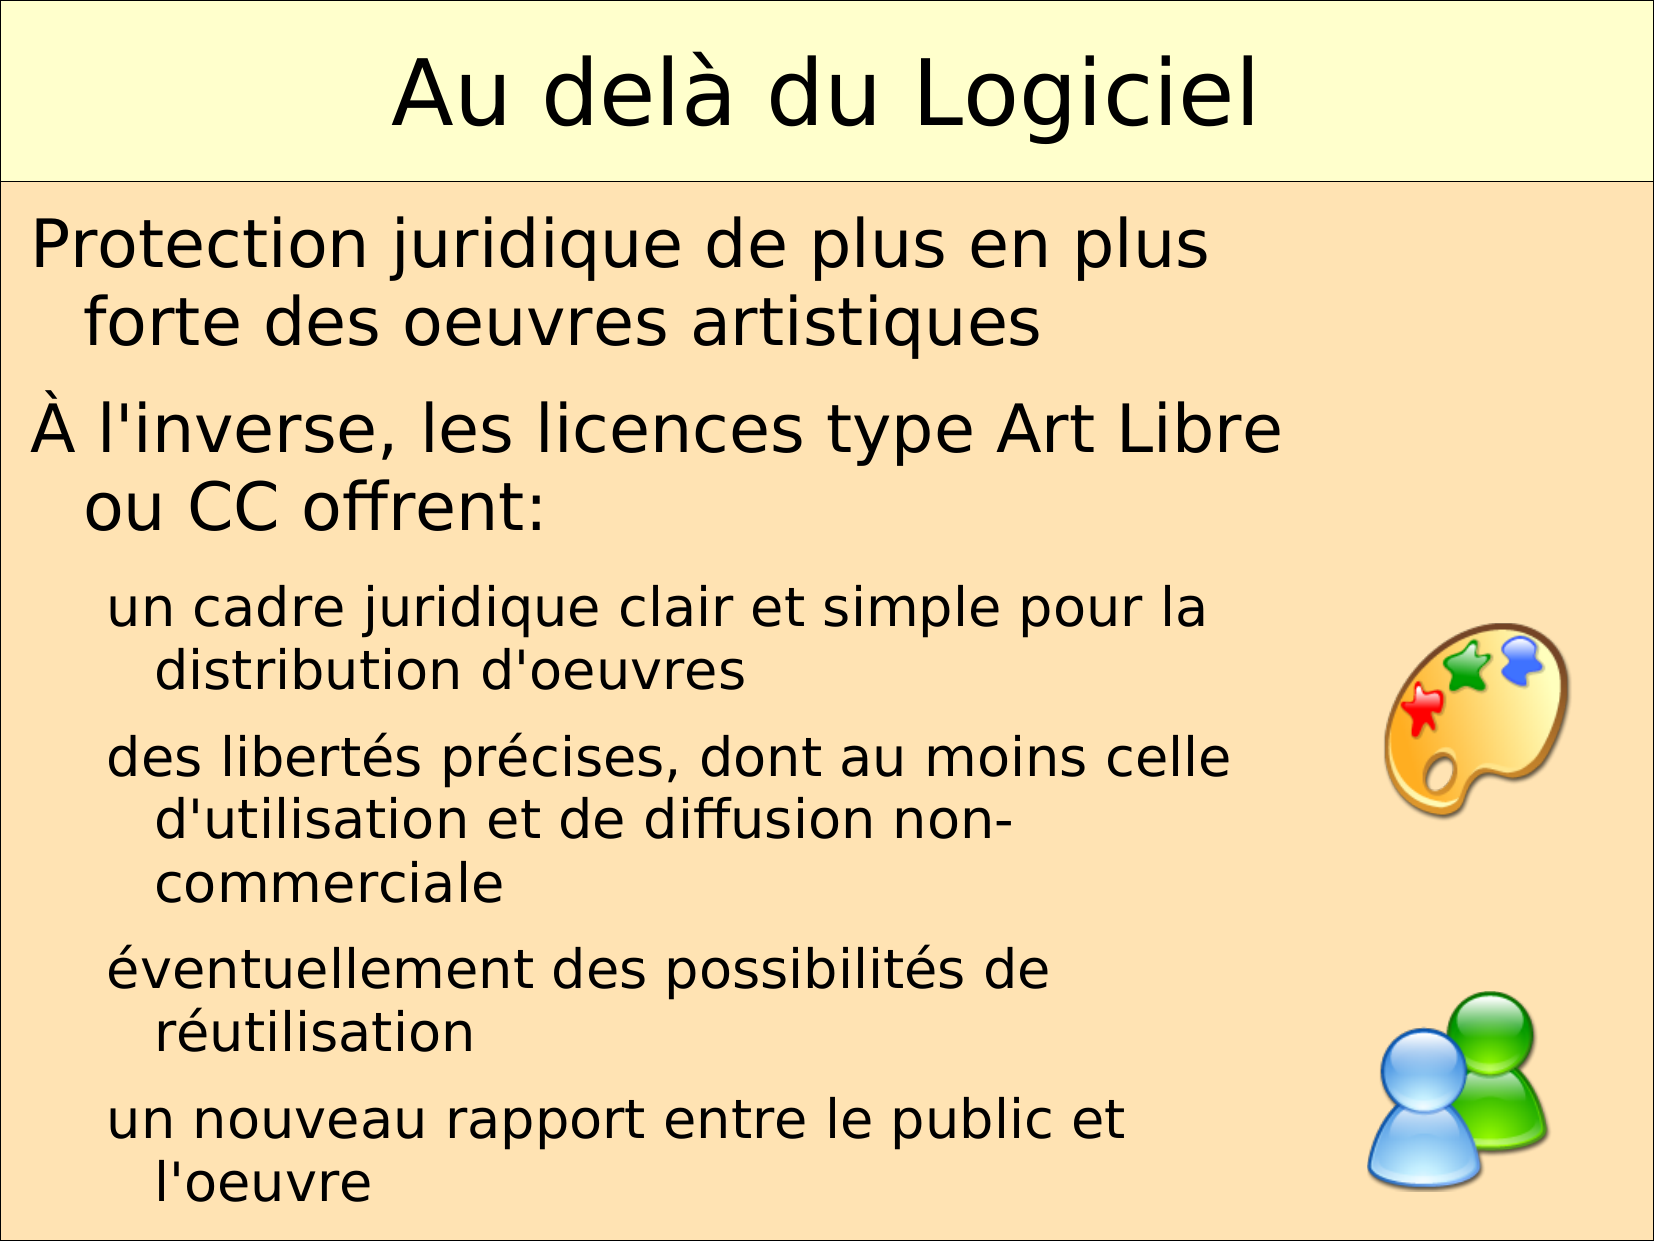

# Au delà du Logiciel
Protection juridique de plus en plus forte des oeuvres artistiques
À l'inverse, les licences type Art Libre ou CC offrent:
un cadre juridique clair et simple pour la distribution d'oeuvres
des libertés précises, dont au moins celle d'utilisation et de diffusion non-commerciale
éventuellement des possibilités de réutilisation
un nouveau rapport entre le public et l'oeuvre